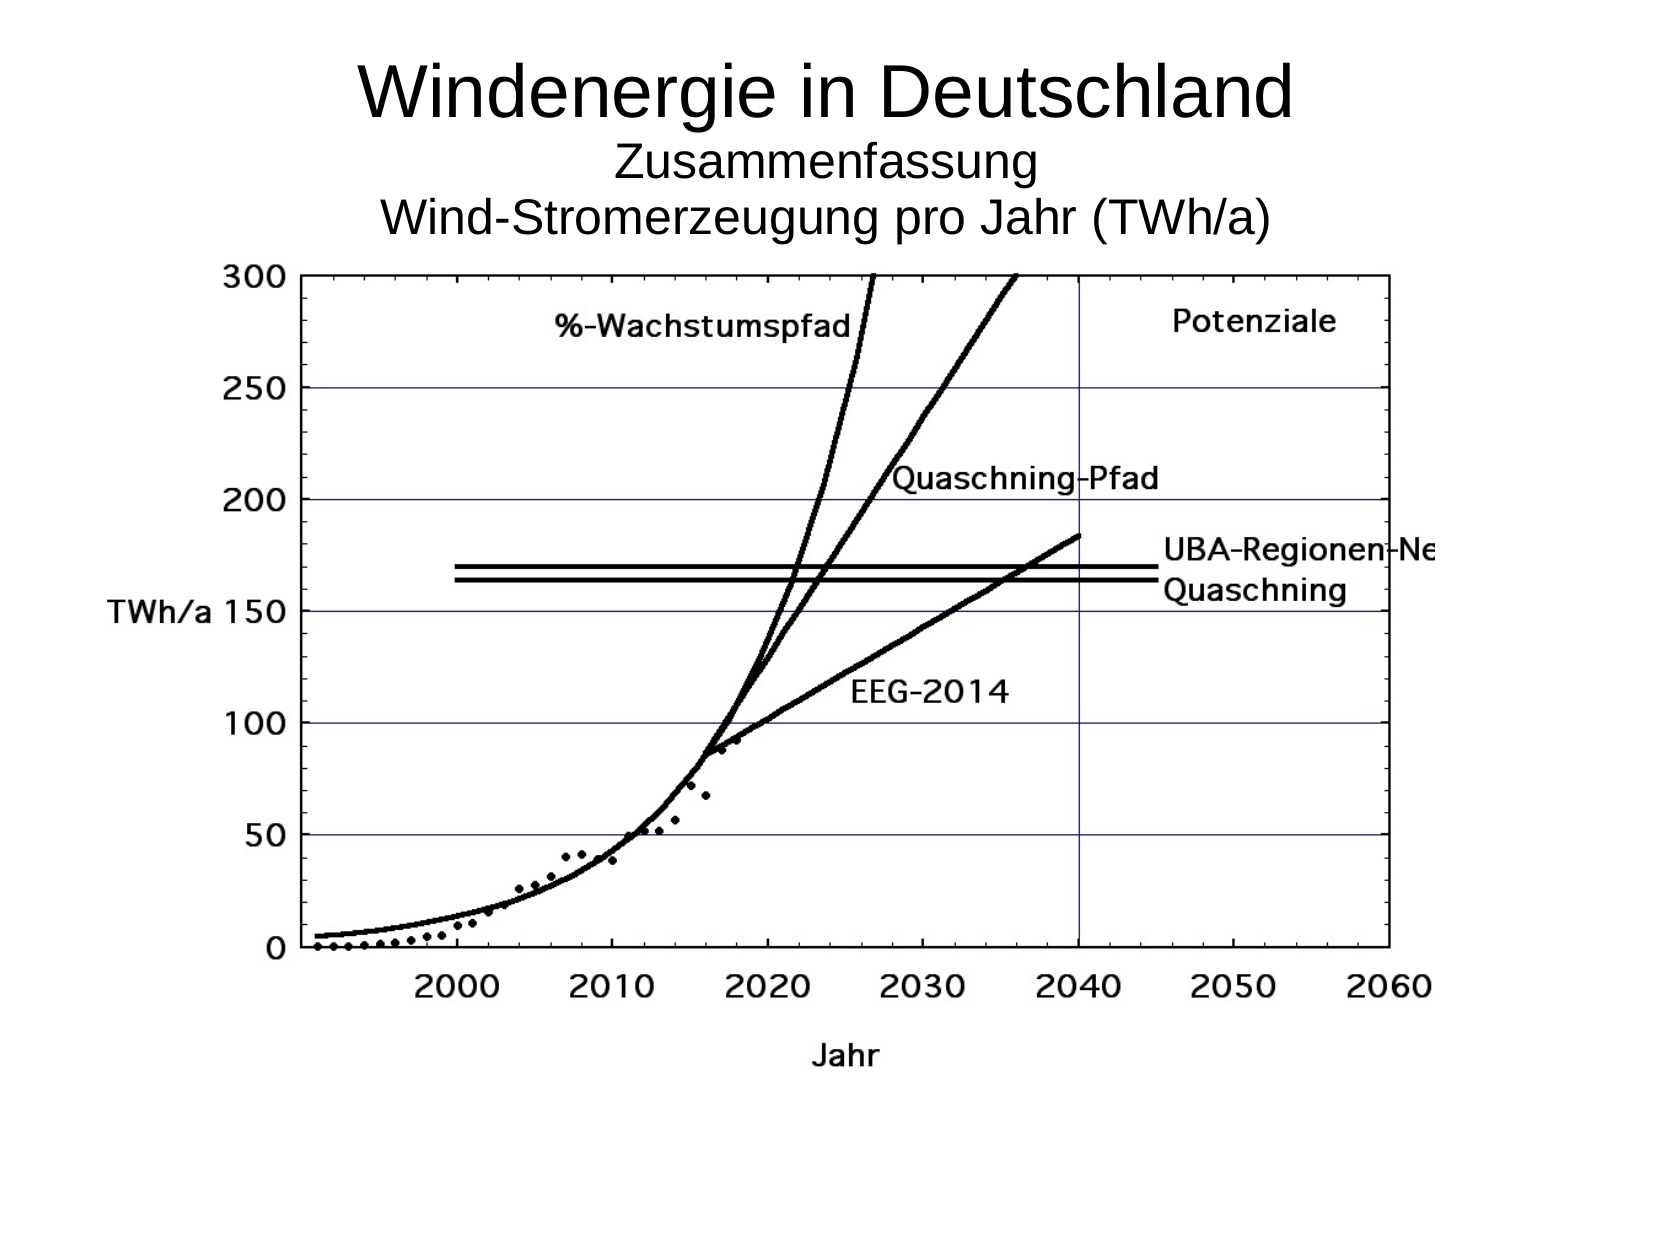

# Windenergie in Deutschland Zusammenfassung Wind-Stromerzeugung pro Jahr (TWh/a)